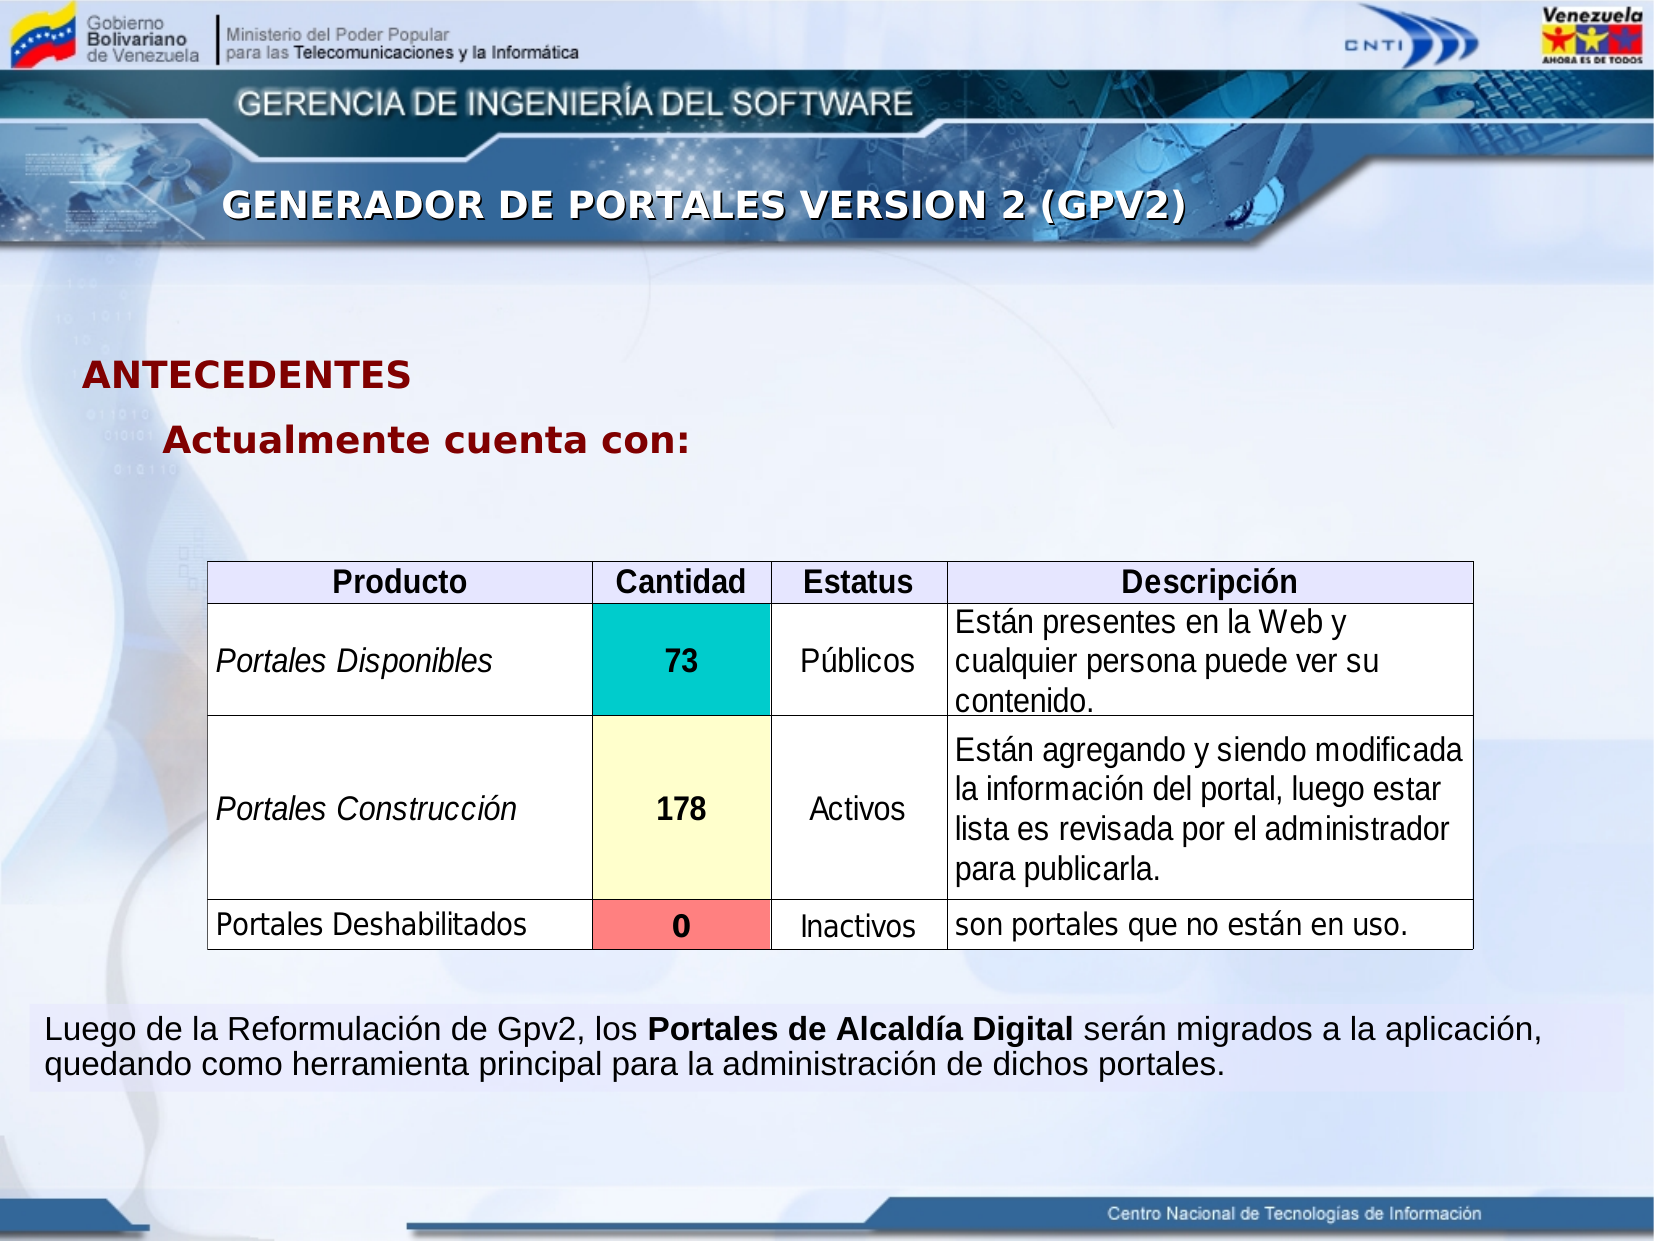

GENERADOR DE PORTALES VERSION 2 (GPV2)
 ANTECEDENTES
Actualmente cuenta con:
Luego de la Reformulación de Gpv2, los Portales de Alcaldía Digital serán migrados a la aplicación, quedando como herramienta principal para la administración de dichos portales.